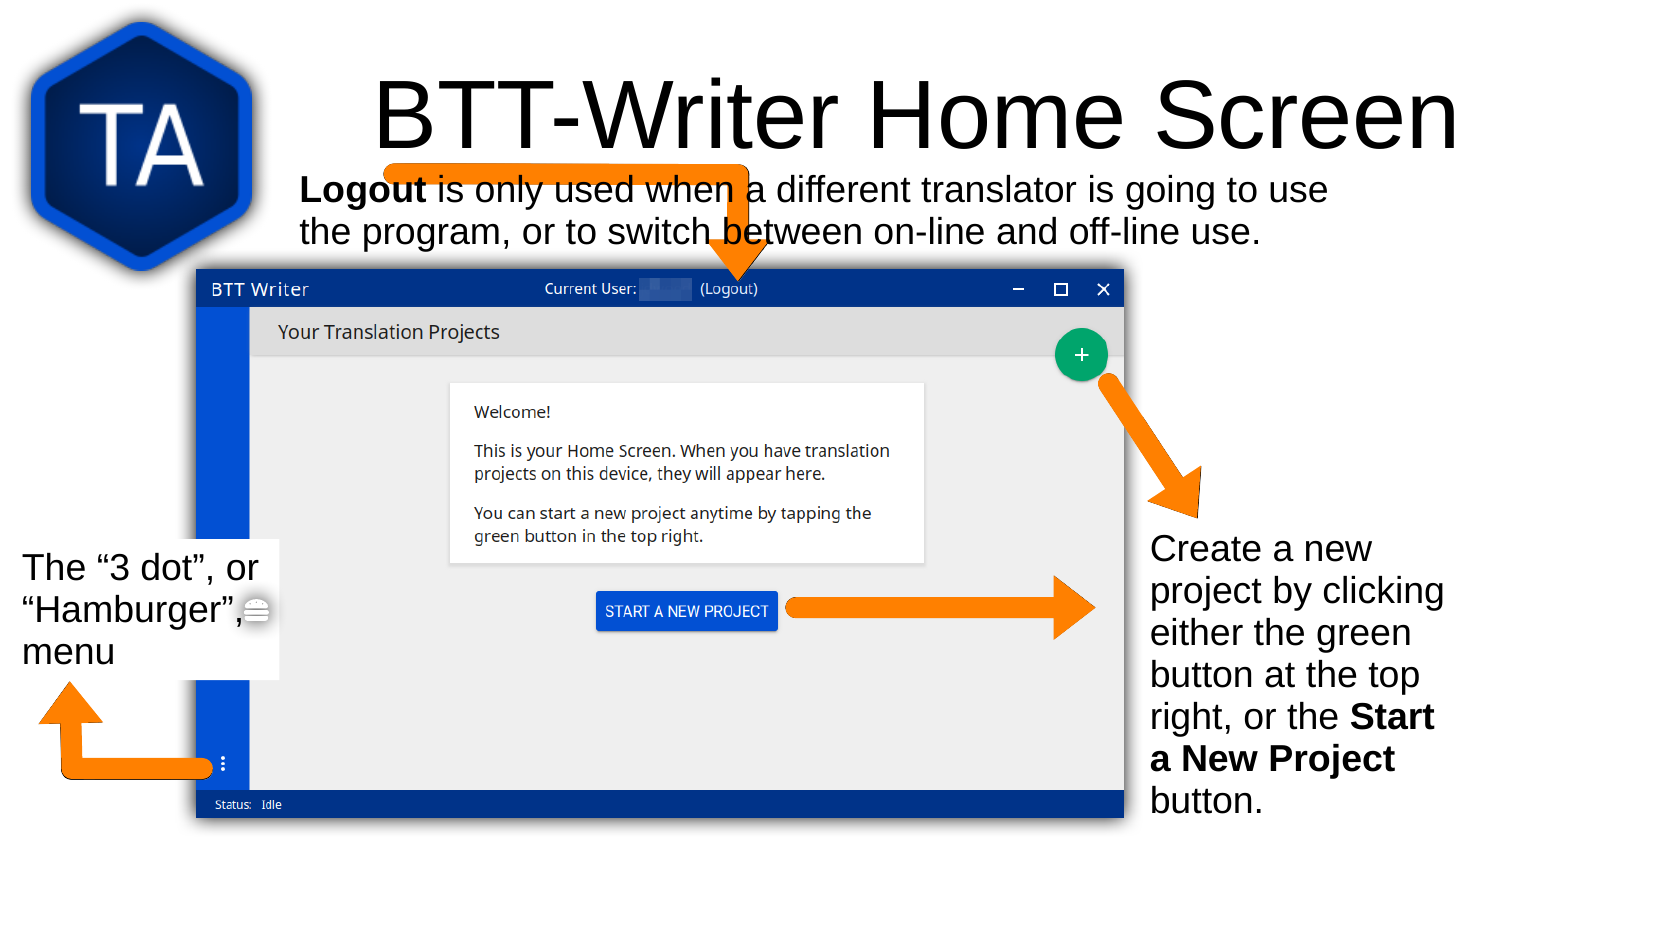

# BTT-Writer Home Screen
Logout is only used when a different translator is going to use the program, or to switch between on-line and off-line use.
Create a new project by clicking either the green button at the top right, or the Start a New Project button.
The “3 dot”, or “Hamburger”, menu